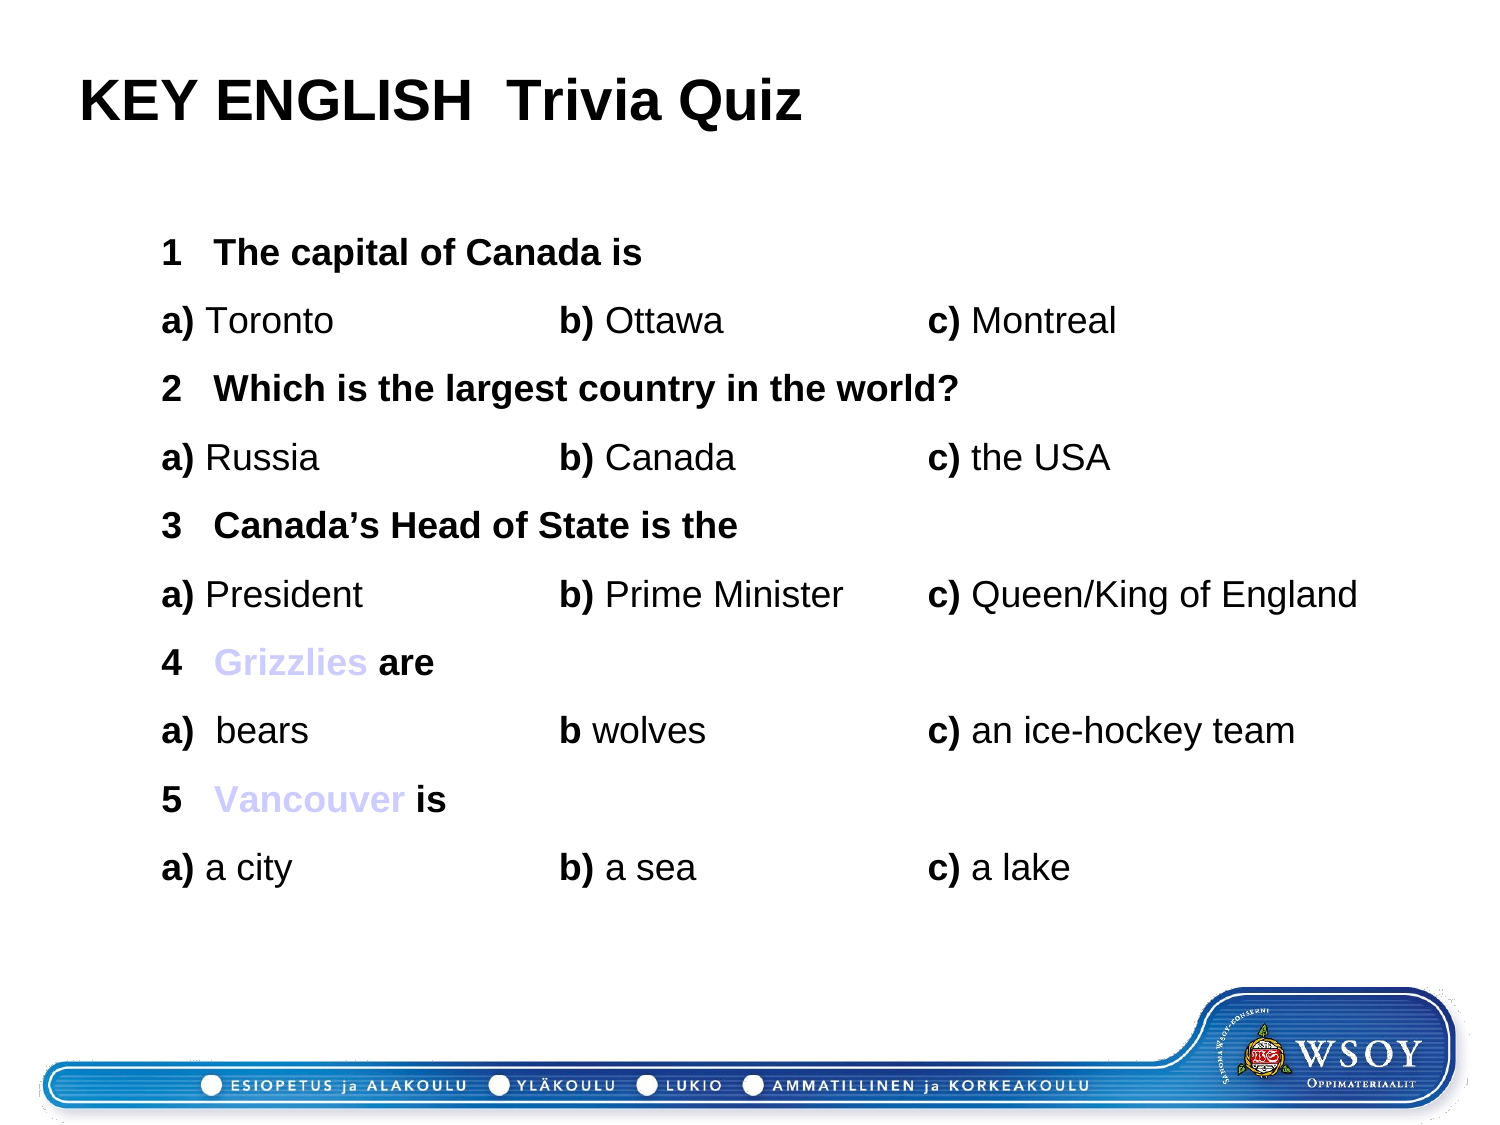

KEY ENGLISH Trivia Quiz
	1 The capital of Canada is
	a) Toronto	b) Ottawa	c) Montreal
	2 Which is the largest country in the world?
	a) Russia	b) Canada	c) the USA
	3 Canada’s Head of State is the
	a) President	b) Prime Minister	c) Queen/King of England
	4 Grizzlies are
	a) bears 	b wolves 	c) an ice-hockey team
	5 Vancouver is
	a) a city	b) a sea	c) a lake